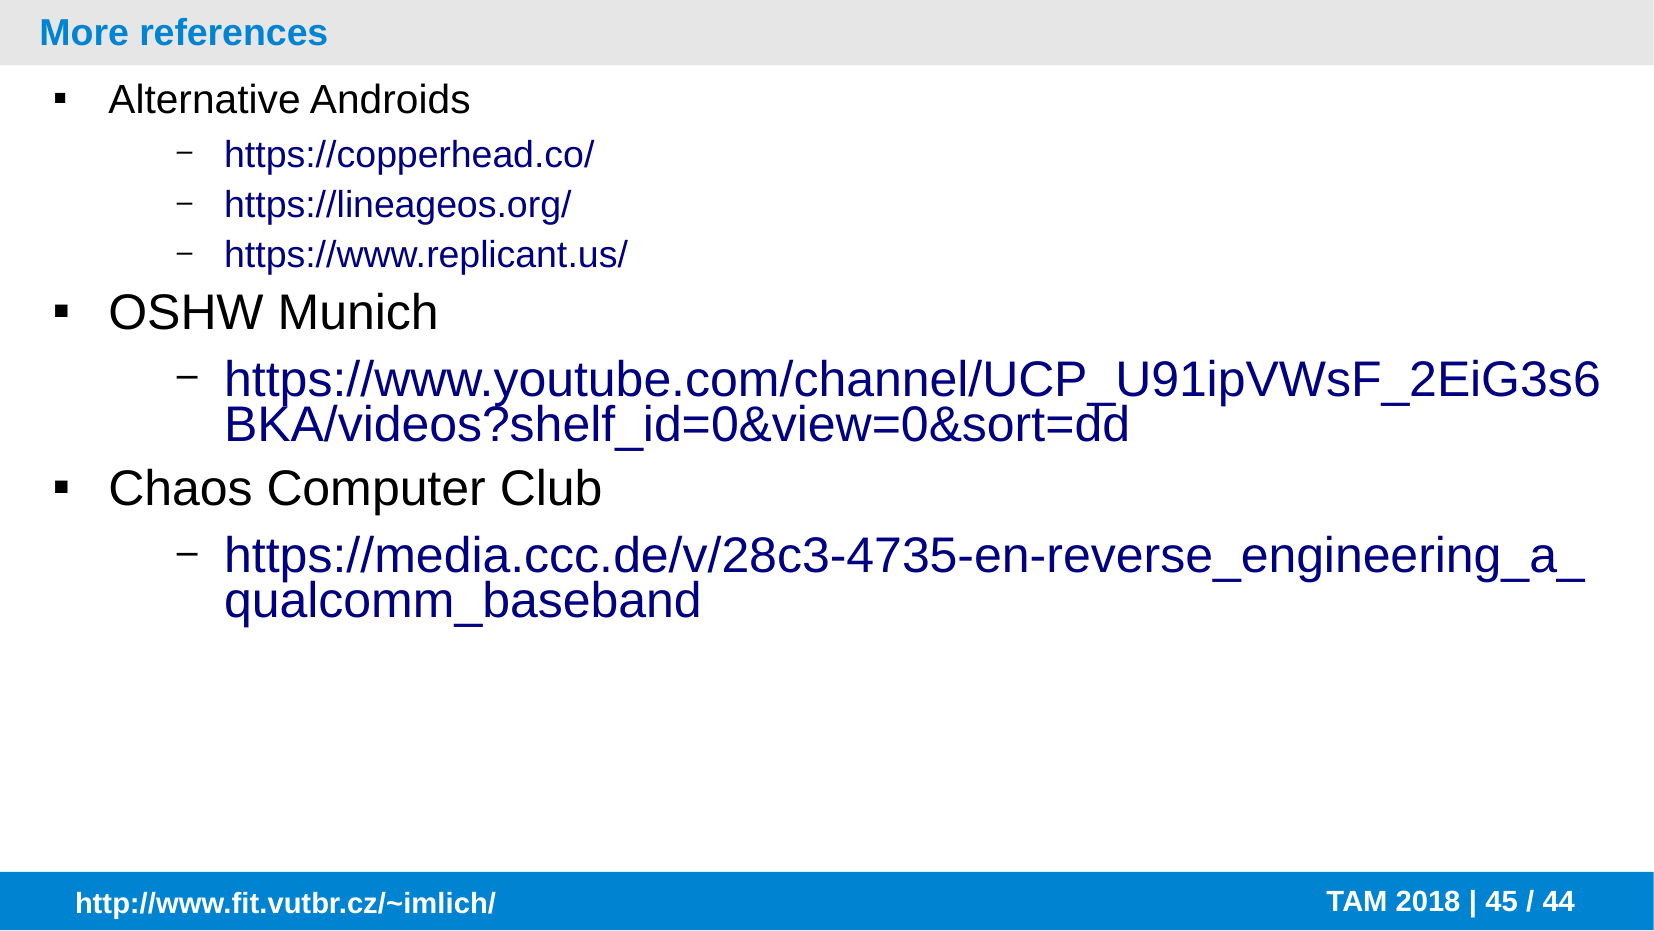

# More references
Alternative Androids
https://copperhead.co/
https://lineageos.org/
https://www.replicant.us/
OSHW Munich
https://www.youtube.com/channel/UCP_U91ipVWsF_2EiG3s6BKA/videos?shelf_id=0&view=0&sort=dd
Chaos Computer Club
https://media.ccc.de/v/28c3-4735-en-reverse_engineering_a_qualcomm_baseband